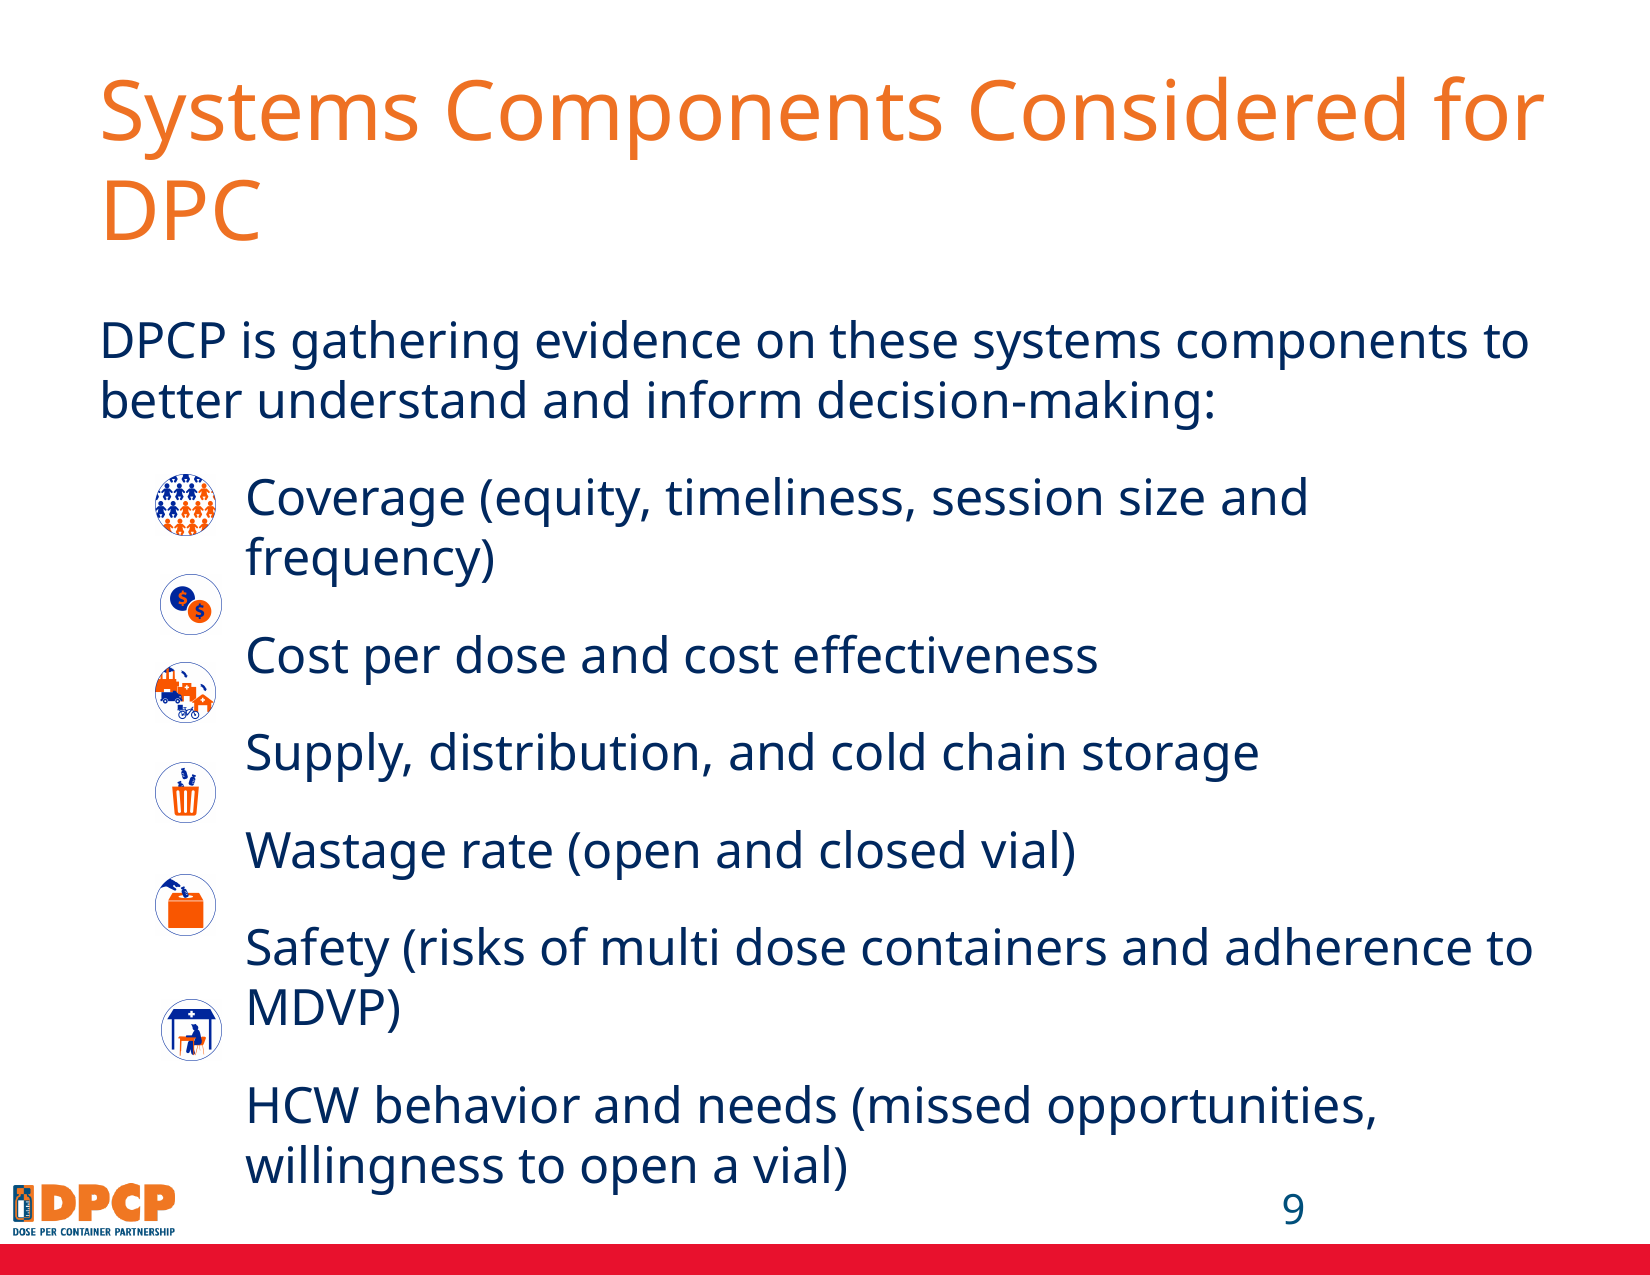

# Systems Components Considered for DPC
DPCP is gathering evidence on these systems components to better understand and inform decision-making:
Coverage (equity, timeliness, session size and frequency)
Cost per dose and cost effectiveness
Supply, distribution, and cold chain storage
Wastage rate (open and closed vial)
Safety (risks of multi dose containers and adherence to MDVP)
HCW behavior and needs (missed opportunities, willingness to open a vial)